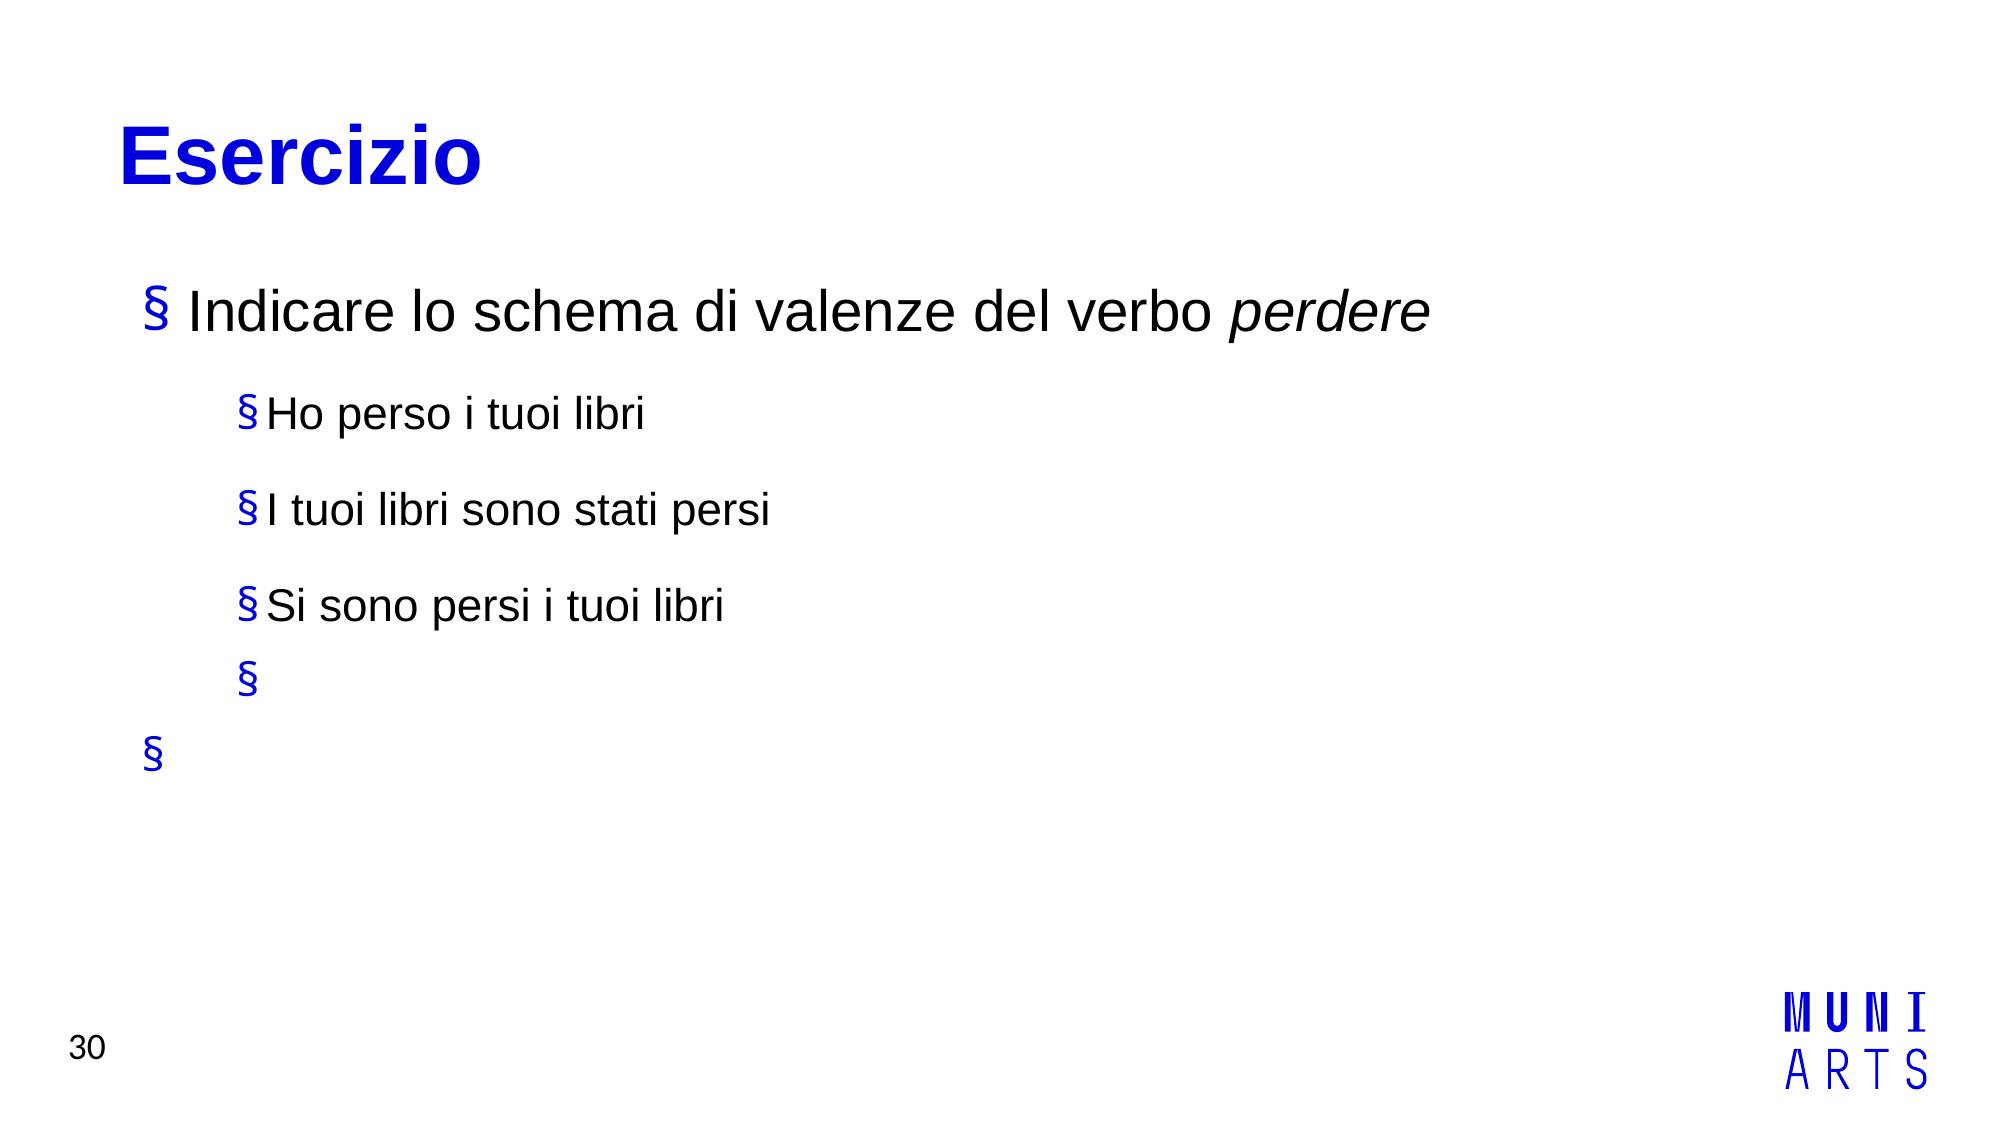

# Esercizio
 Indicare lo schema di valenze del verbo perdere
Ho perso i tuoi libri
I tuoi libri sono stati persi
Si sono persi i tuoi libri